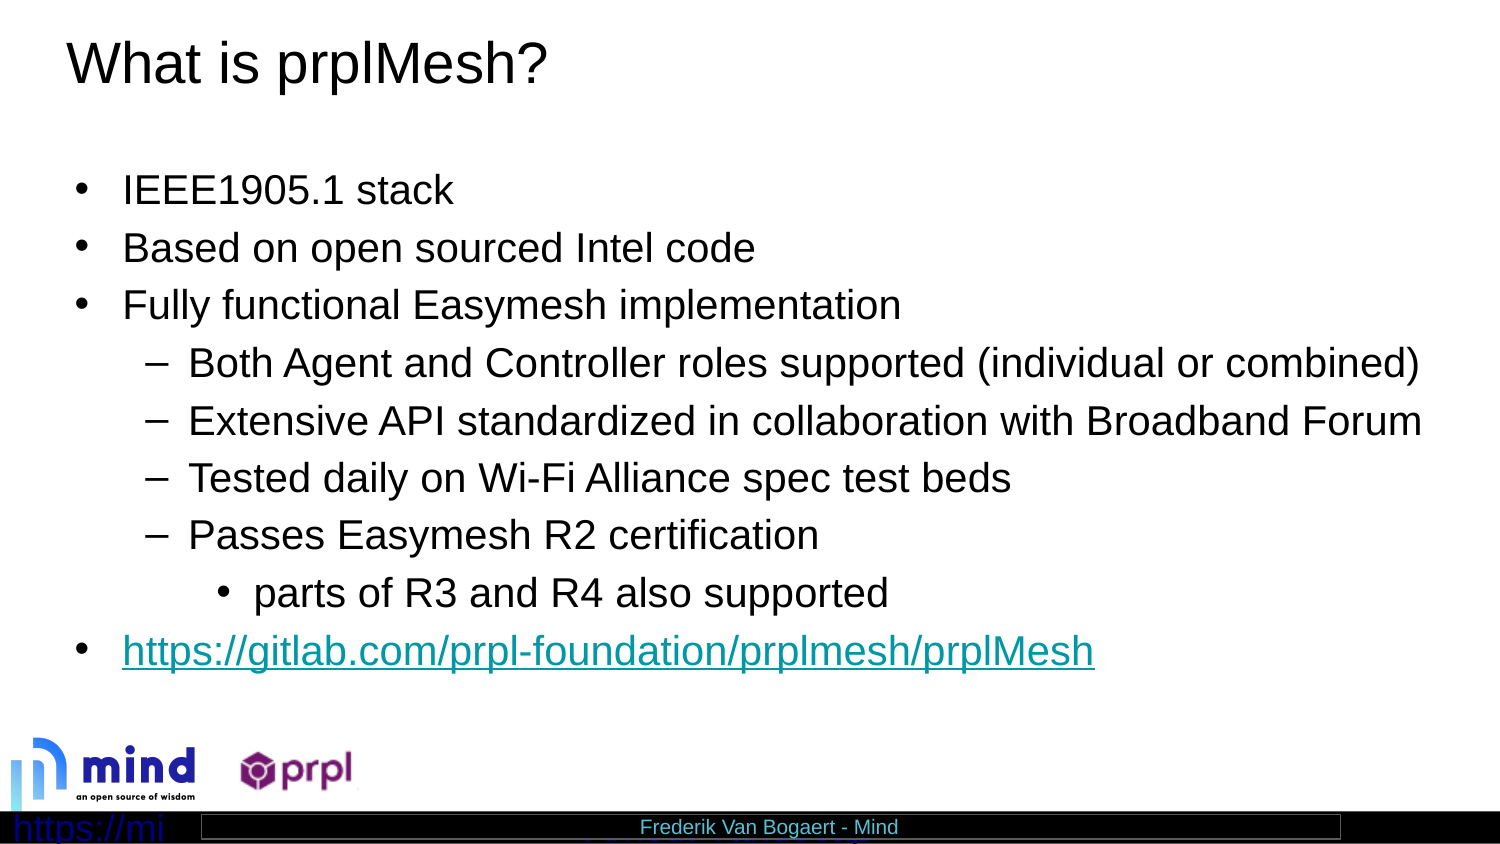

# What is prplMesh?
IEEE1905.1 stack
Based on open sourced Intel code
Fully functional Easymesh implementation
Both Agent and Controller roles supported (individual or combined)
Extensive API standardized in collaboration with Broadband Forum
Tested daily on Wi-Fi Alliance spec test beds
Passes Easymesh R2 certification
parts of R3 and R4 also supported
https://gitlab.com/prpl-foundation/prplmesh/prplMesh
Frederik Van Bogaert - Mind